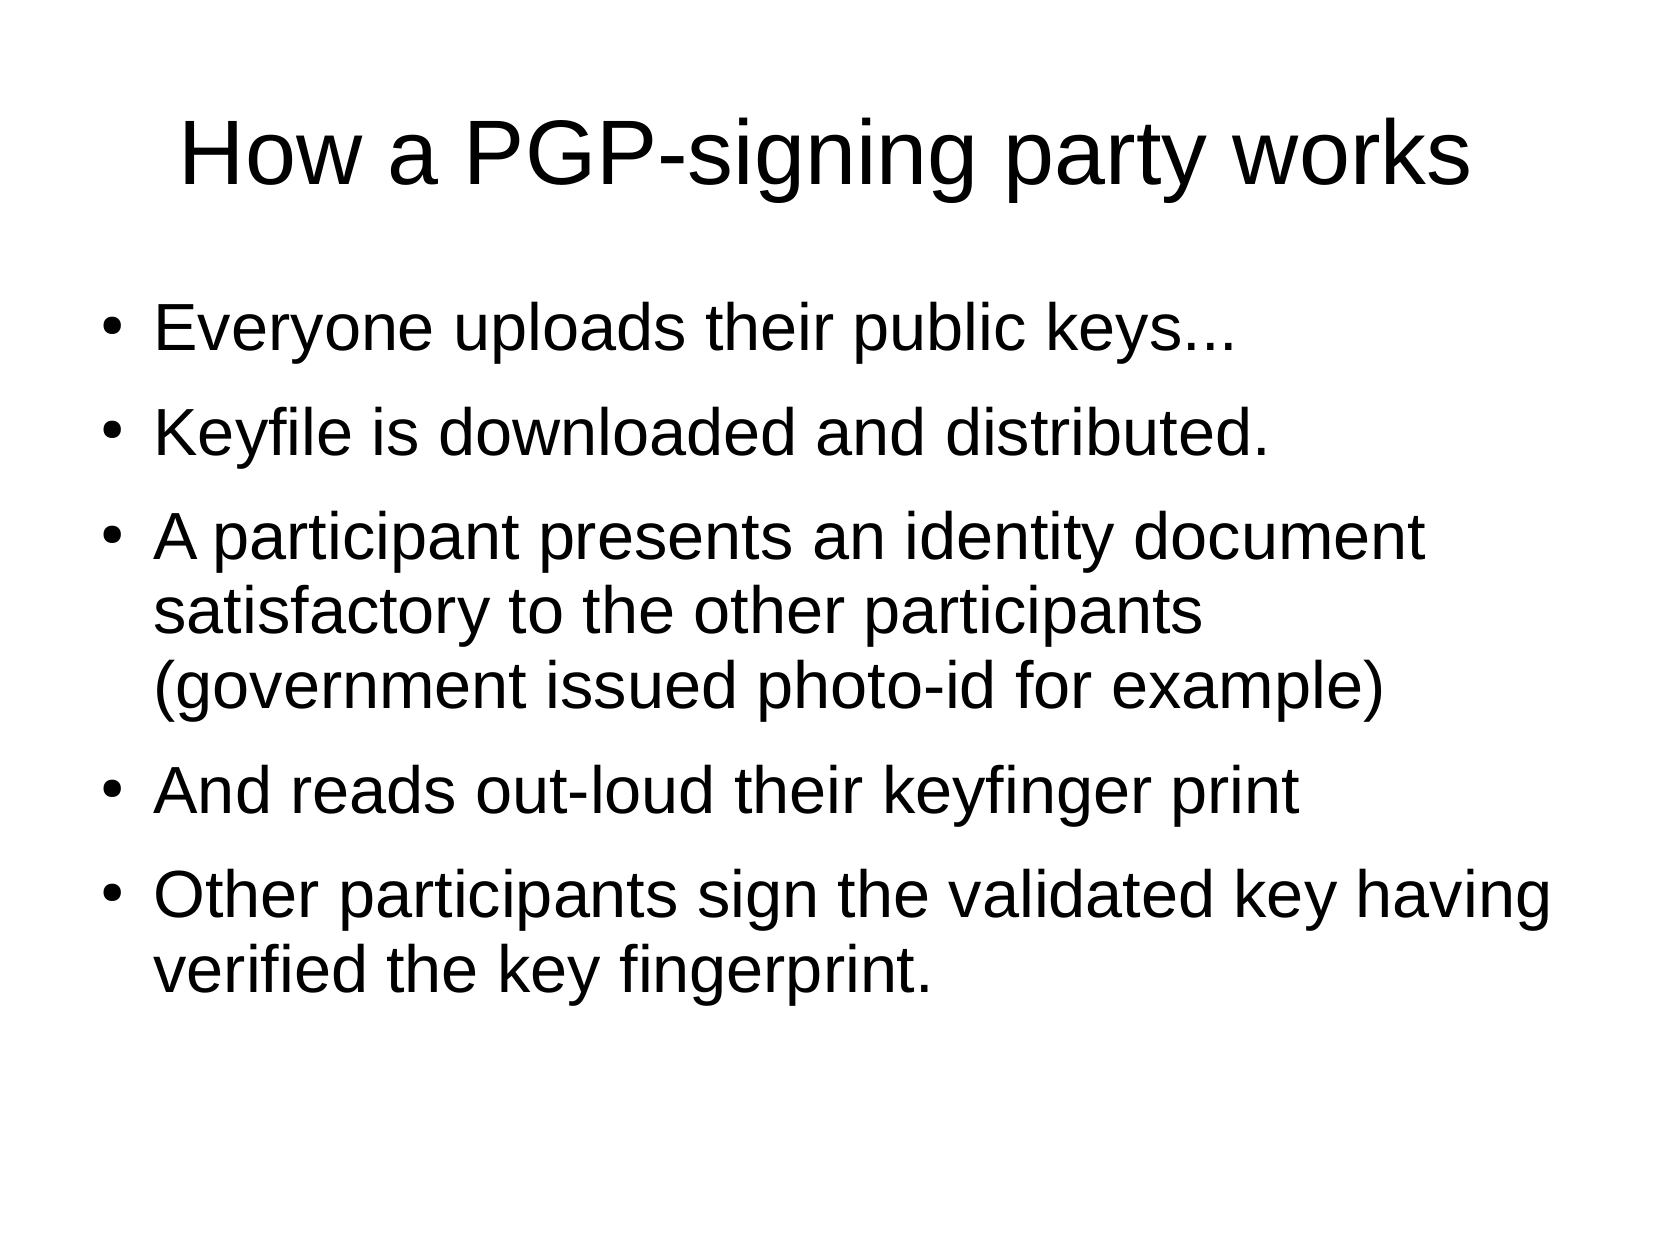

# How a PGP-signing party works
Everyone uploads their public keys...
Keyfile is downloaded and distributed.
A participant presents an identity document satisfactory to the other participants (government issued photo-id for example)
And reads out-loud their keyfinger print
Other participants sign the validated key having verified the key fingerprint.